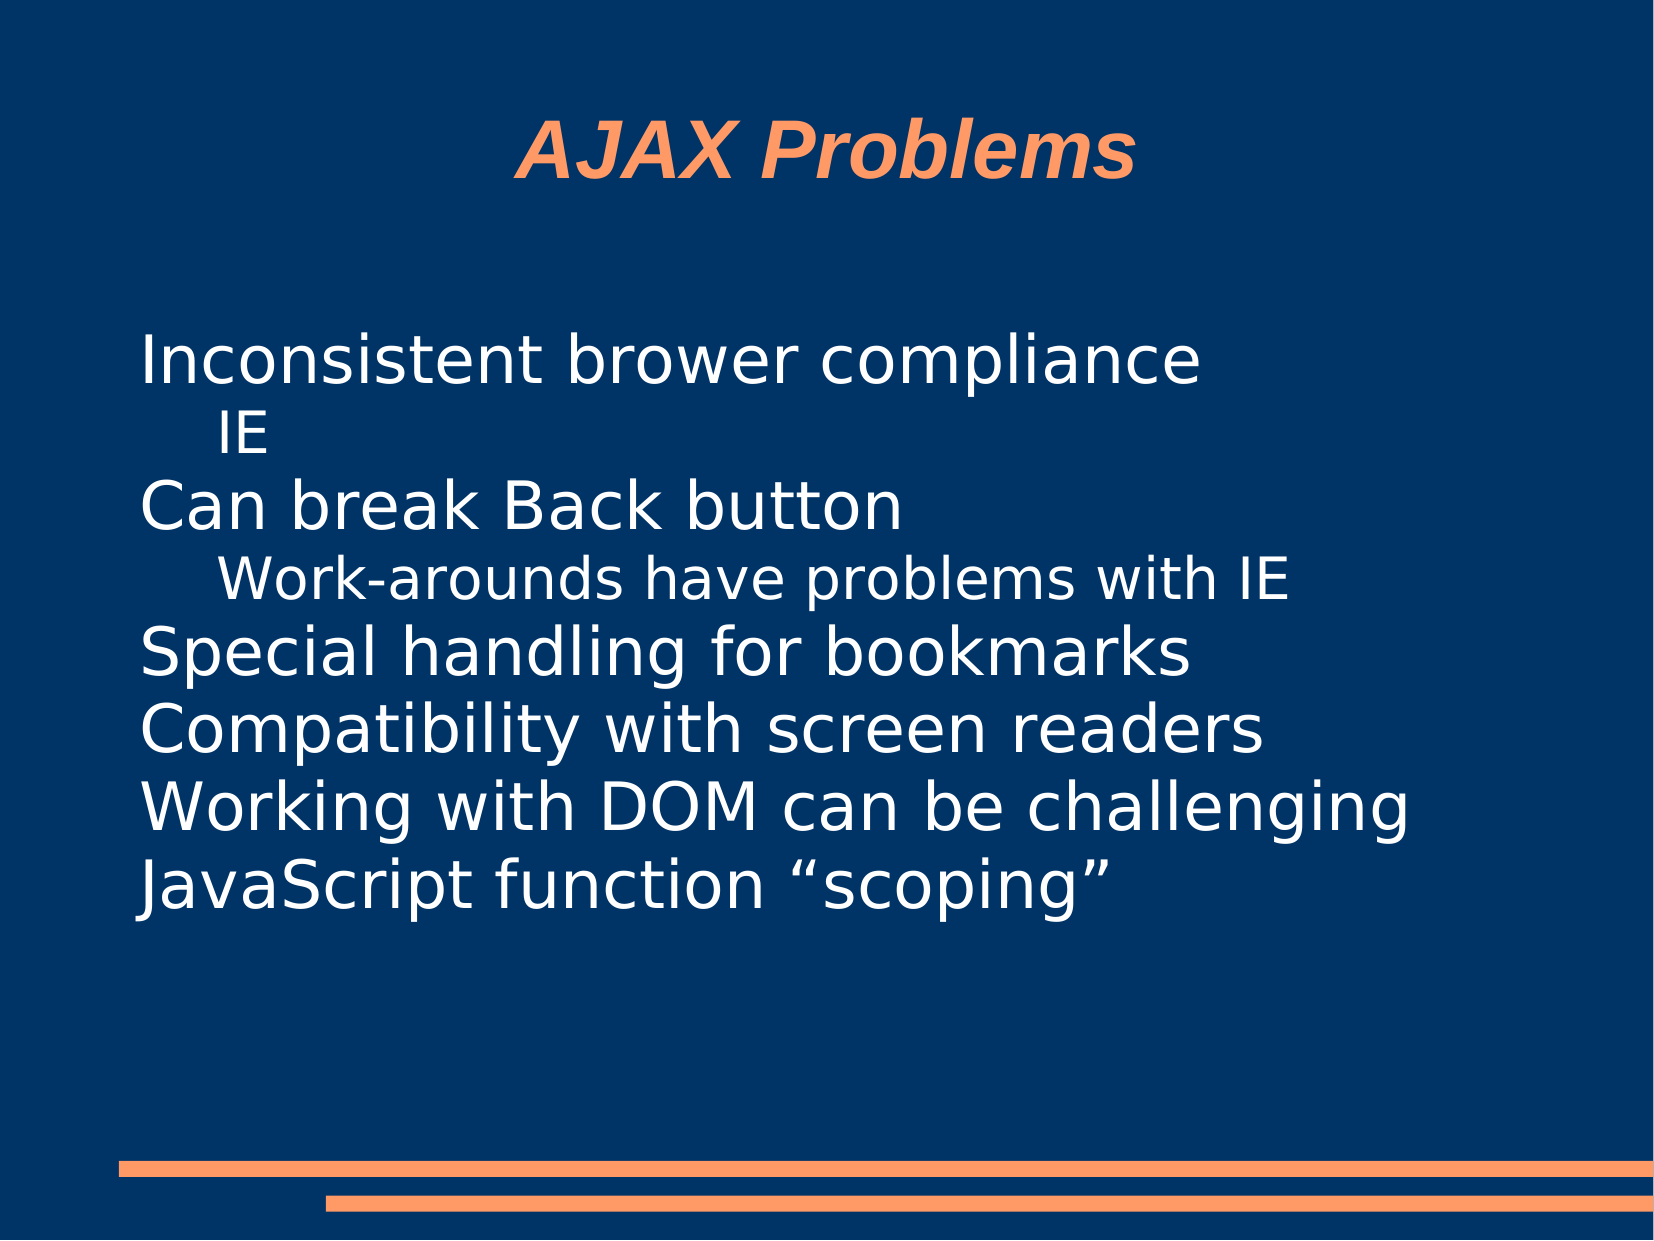

# AJAX Problems
Inconsistent brower compliance
IE
Can break Back button
Work-arounds have problems with IE
Special handling for bookmarks
Compatibility with screen readers
Working with DOM can be challenging
JavaScript function “scoping”